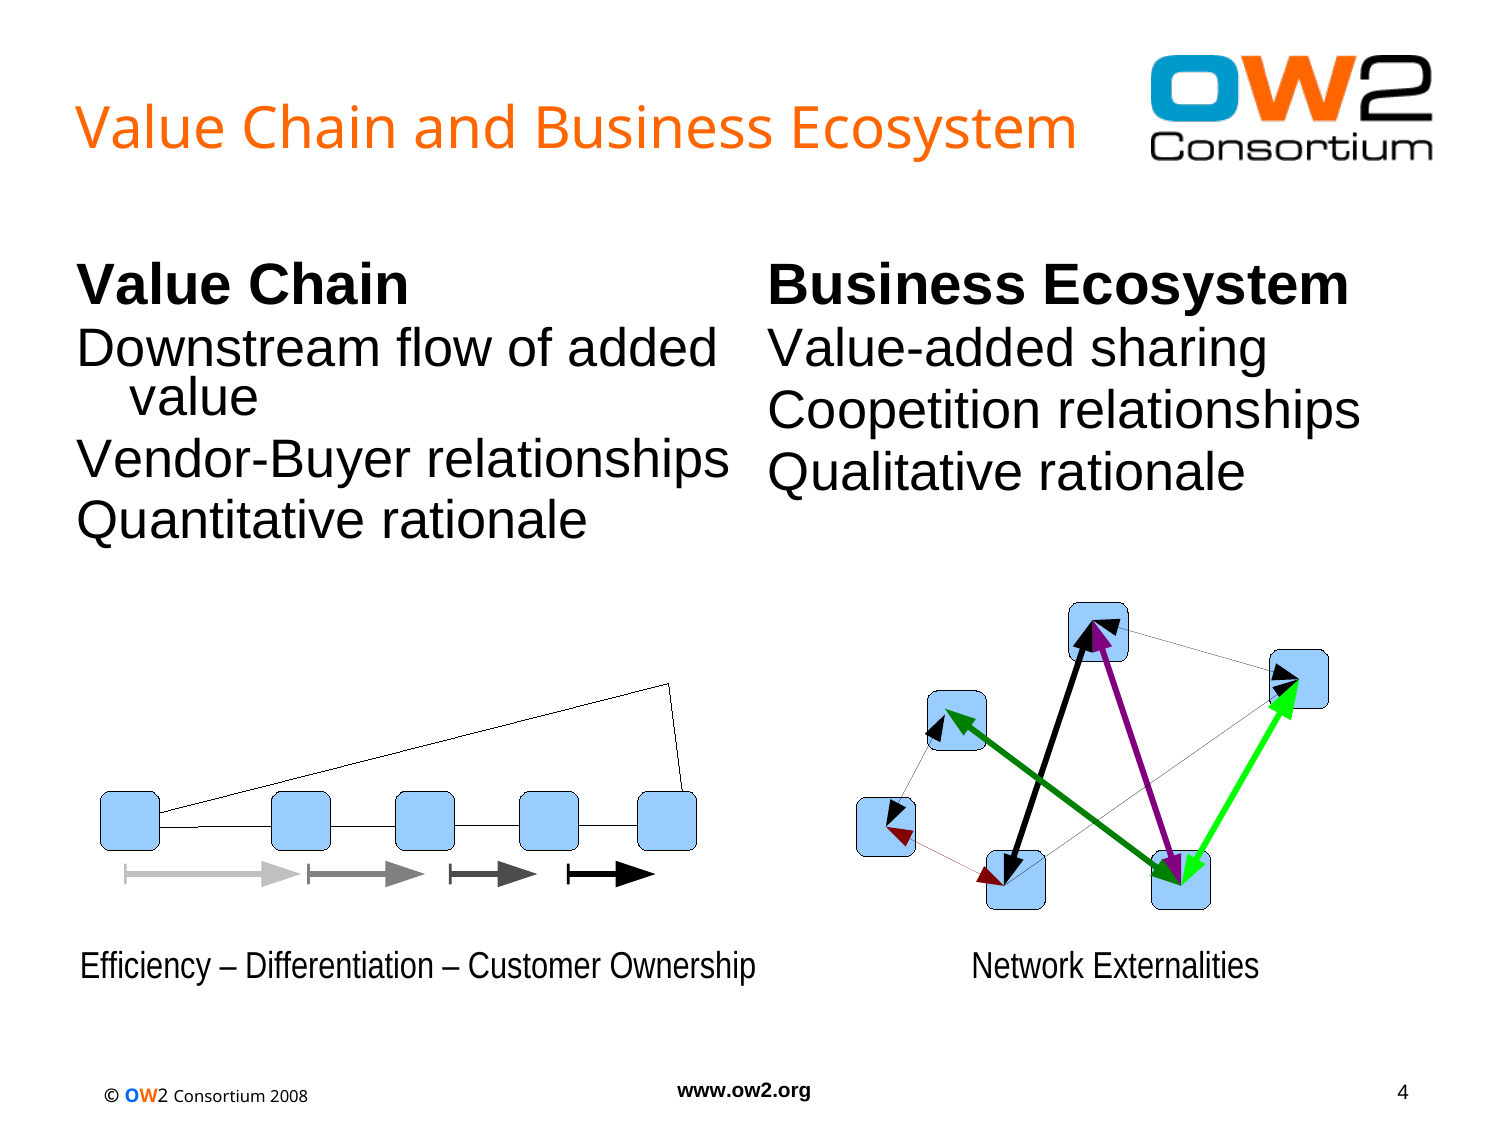

# Value Chain and Business Ecosystem
Value Chain
Downstream flow of added value
Vendor-Buyer relationships
Quantitative rationale
Business Ecosystem
Value-added sharing
Coopetition relationships
Qualitative rationale
Efficiency – Differentiation – Customer Ownership
Network Externalities
4